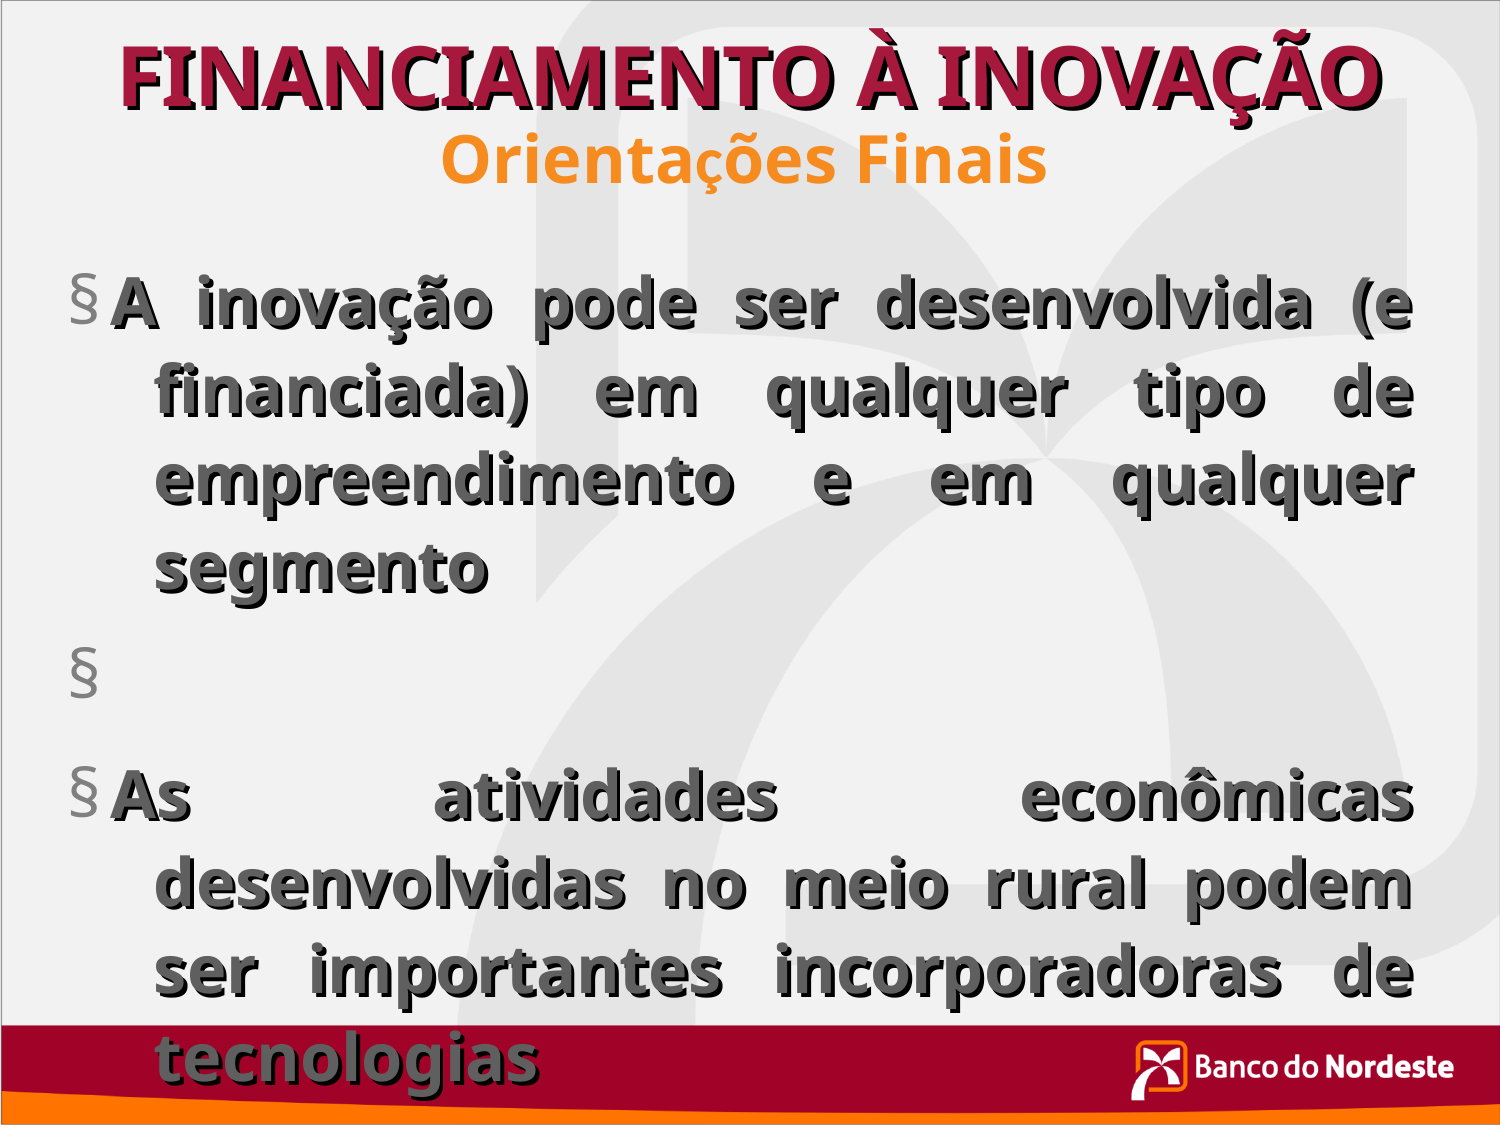

FINANCIAMENTO À INOVAÇÃO
Orientações Finais
A inovação pode ser desenvolvida (e financiada) em qualquer tipo de empreendimento e em qualquer segmento
As atividades econômicas desenvolvidas no meio rural podem ser importantes incorporadoras de tecnologias